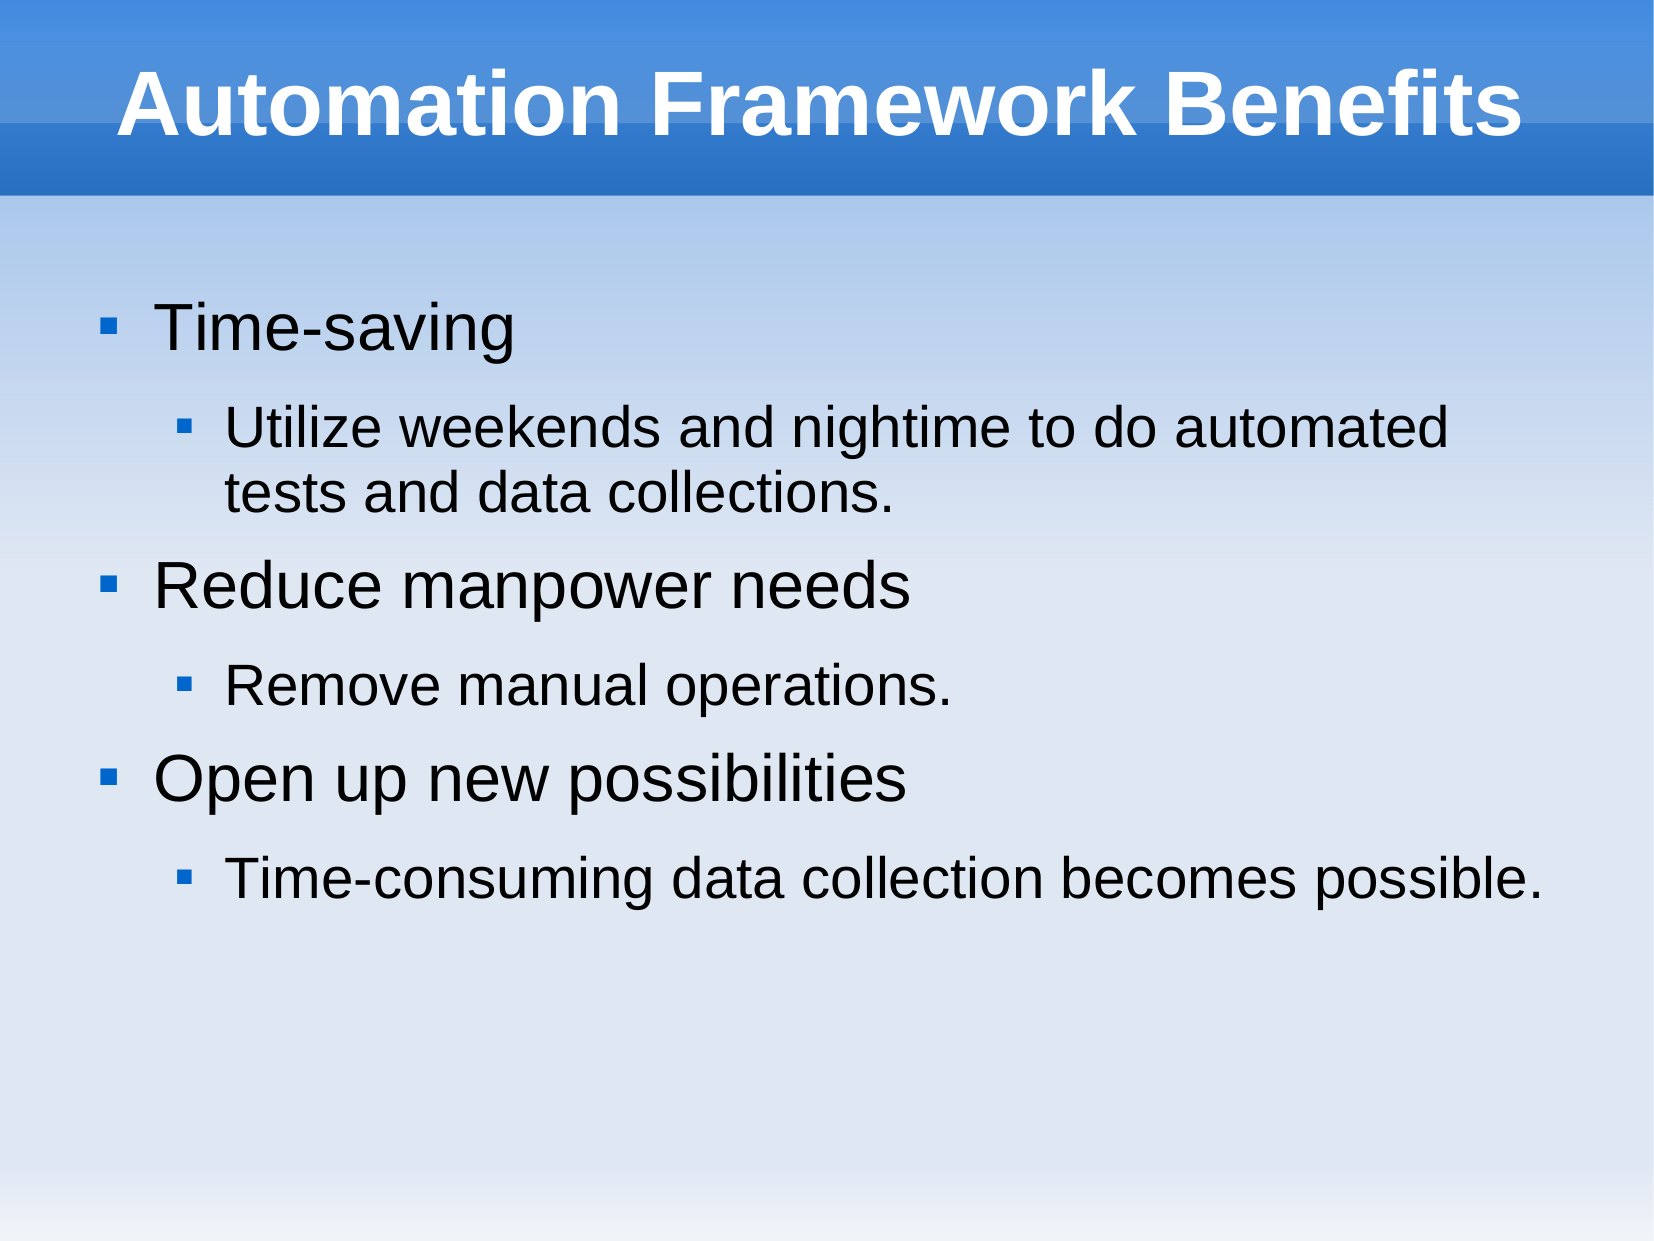

# Automation Framework Benefits
Time-saving
Utilize weekends and nightime to do automated tests and data collections.
Reduce manpower needs
Remove manual operations.
Open up new possibilities
Time-consuming data collection becomes possible.